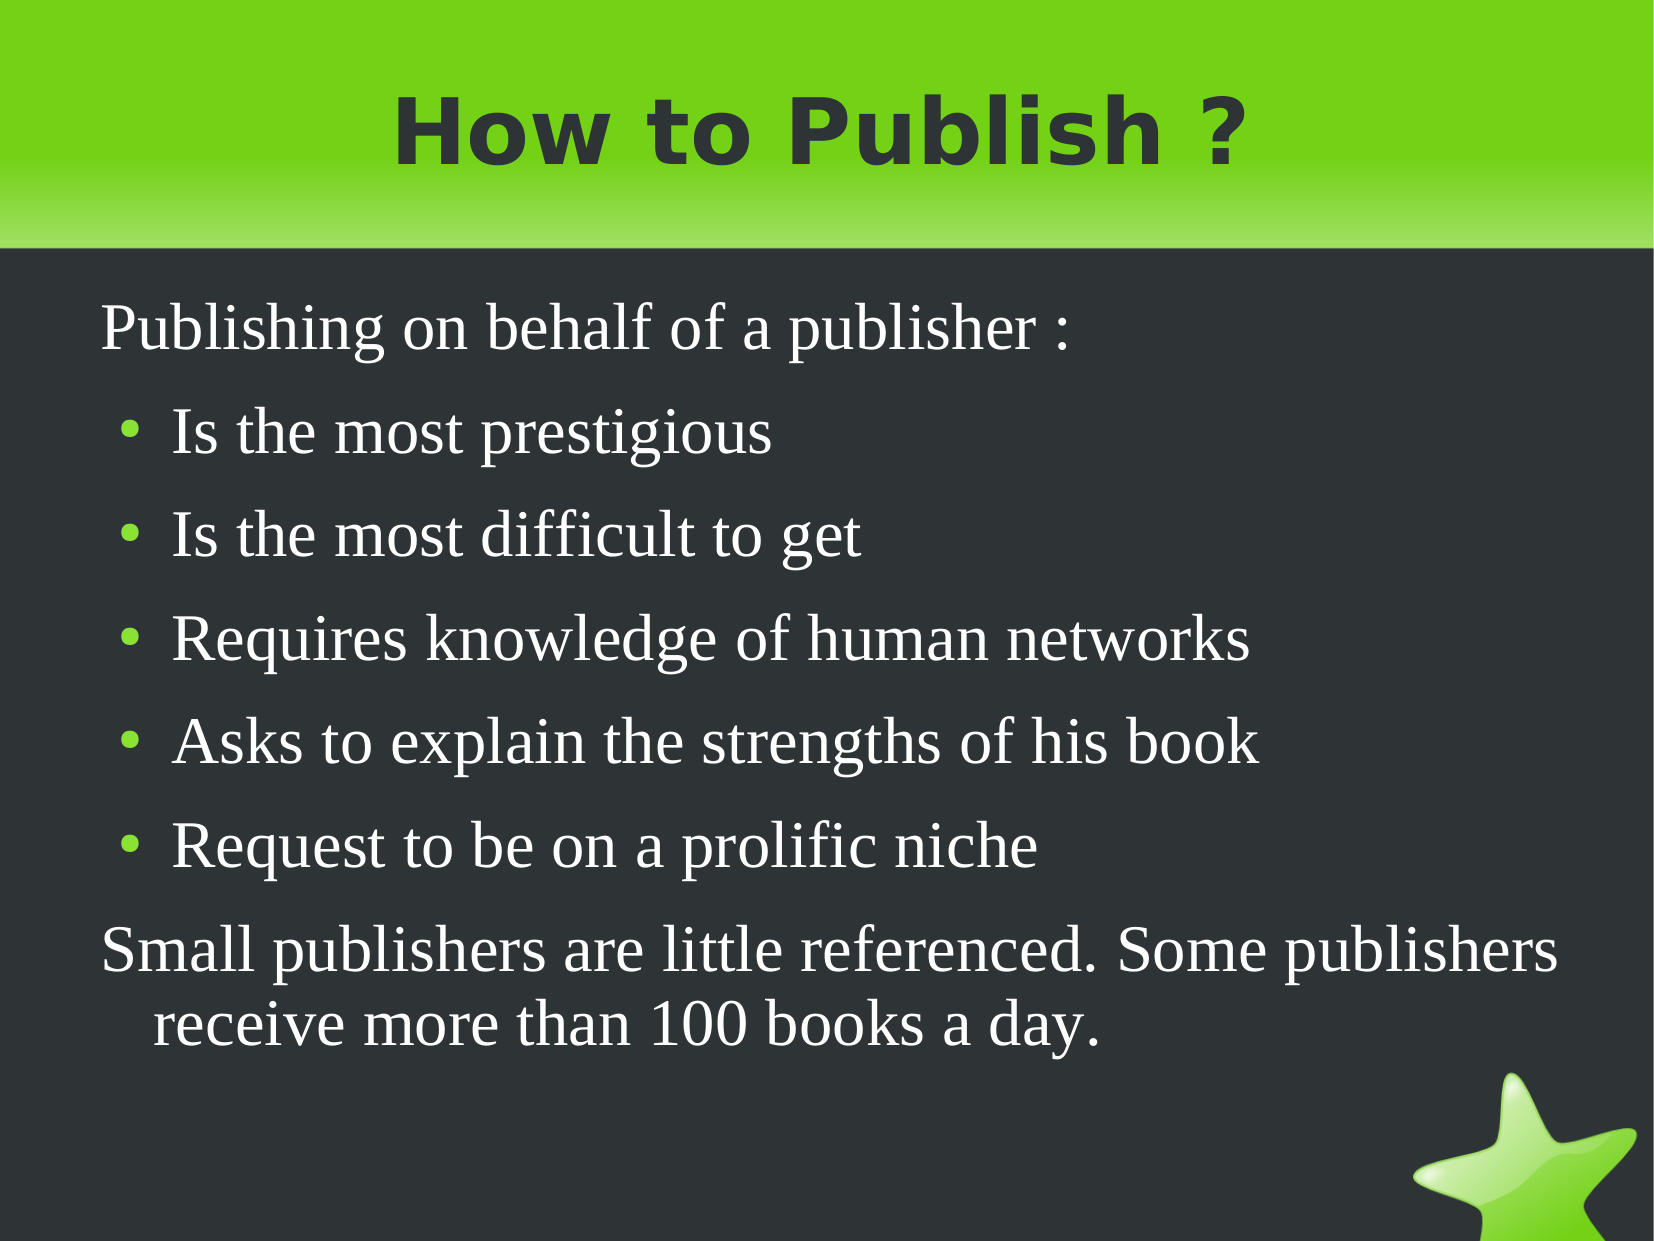

# How to Publish ?
Publishing on behalf of a publisher :
Is the most prestigious
Is the most difficult to get
Requires knowledge of human networks
Asks to explain the strengths of his book
Request to be on a prolific niche
Small publishers are little referenced. Some publishers receive more than 100 books a day.